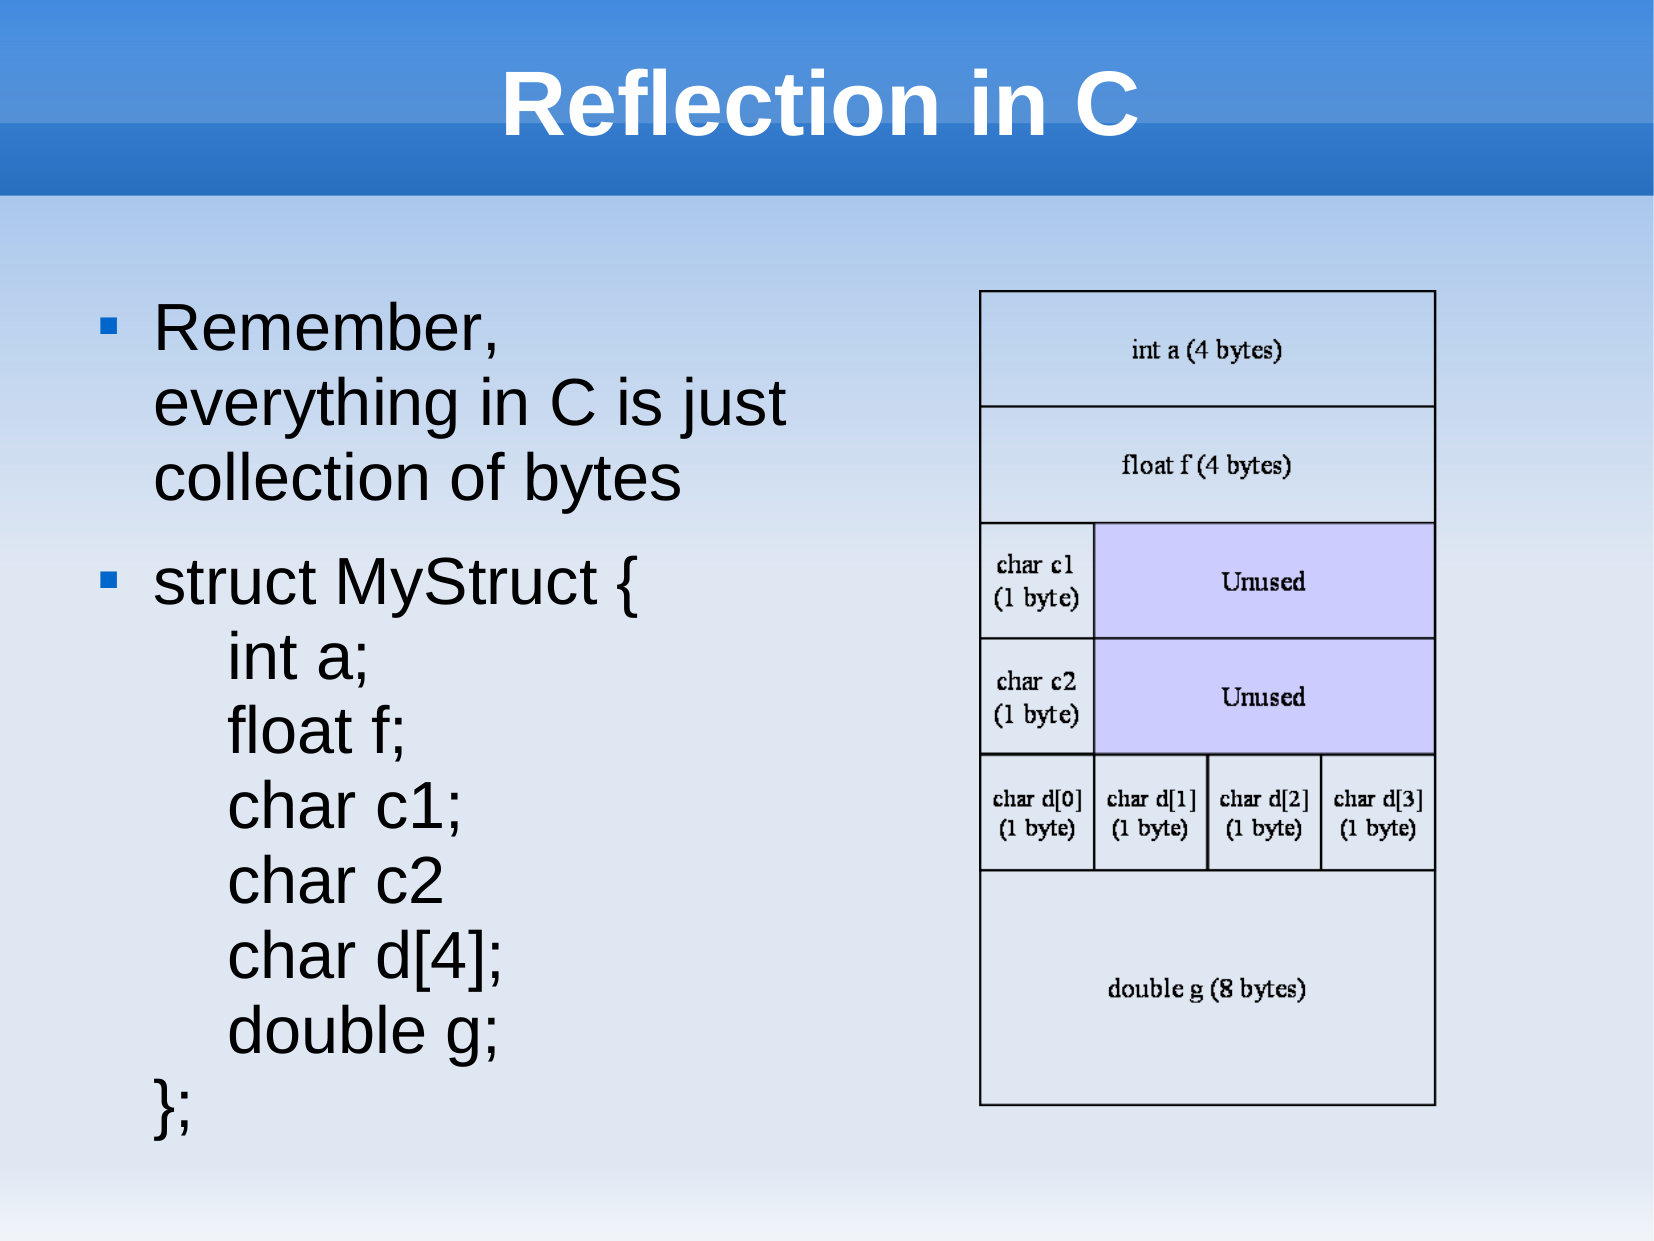

# Reflection in C
Remember, everything in C is just collection of bytes
struct MyStruct {
 int a;
 float f;
 char c1;
 char c2
 char d[4];
 double g;
};